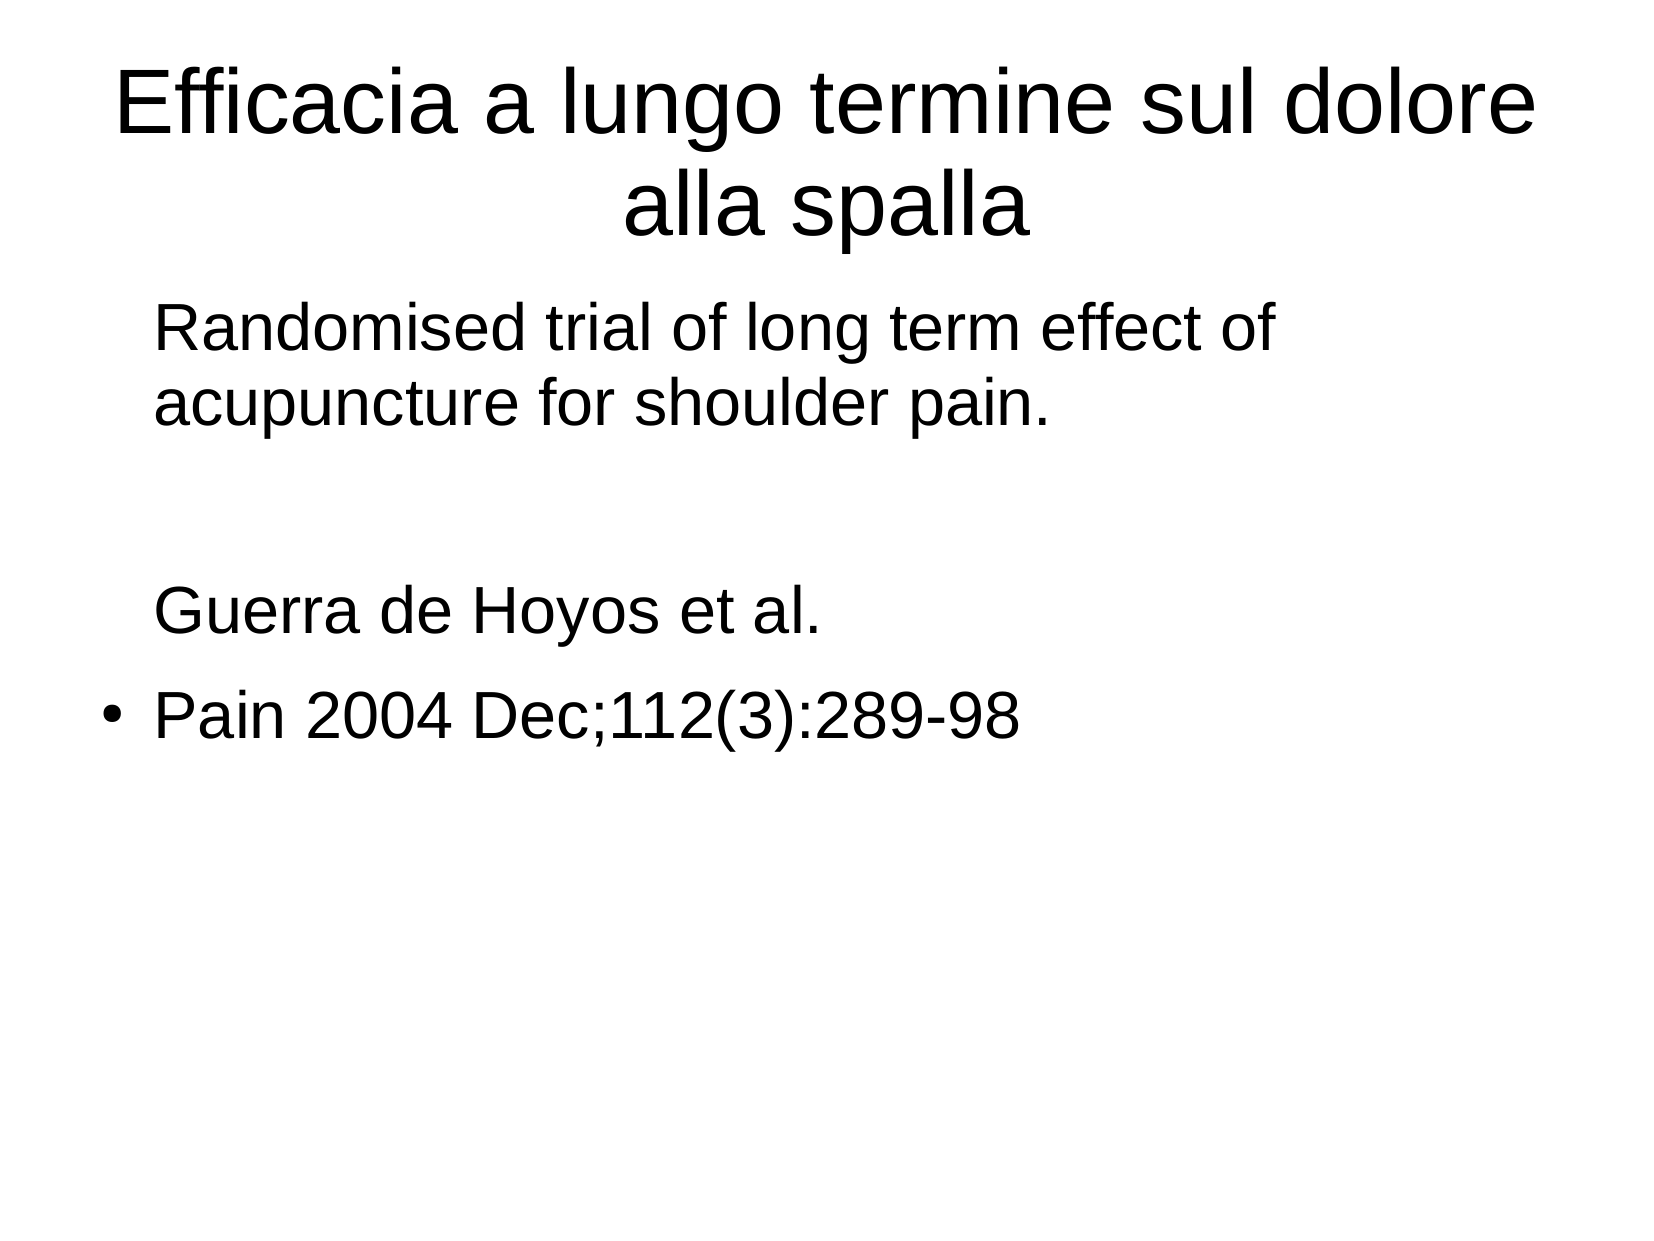

# Efficacia a lungo termine sul dolore alla spalla
Randomised trial of long term effect of acupuncture for shoulder pain.
Guerra de Hoyos et al.
Pain 2004 Dec;112(3):289-98